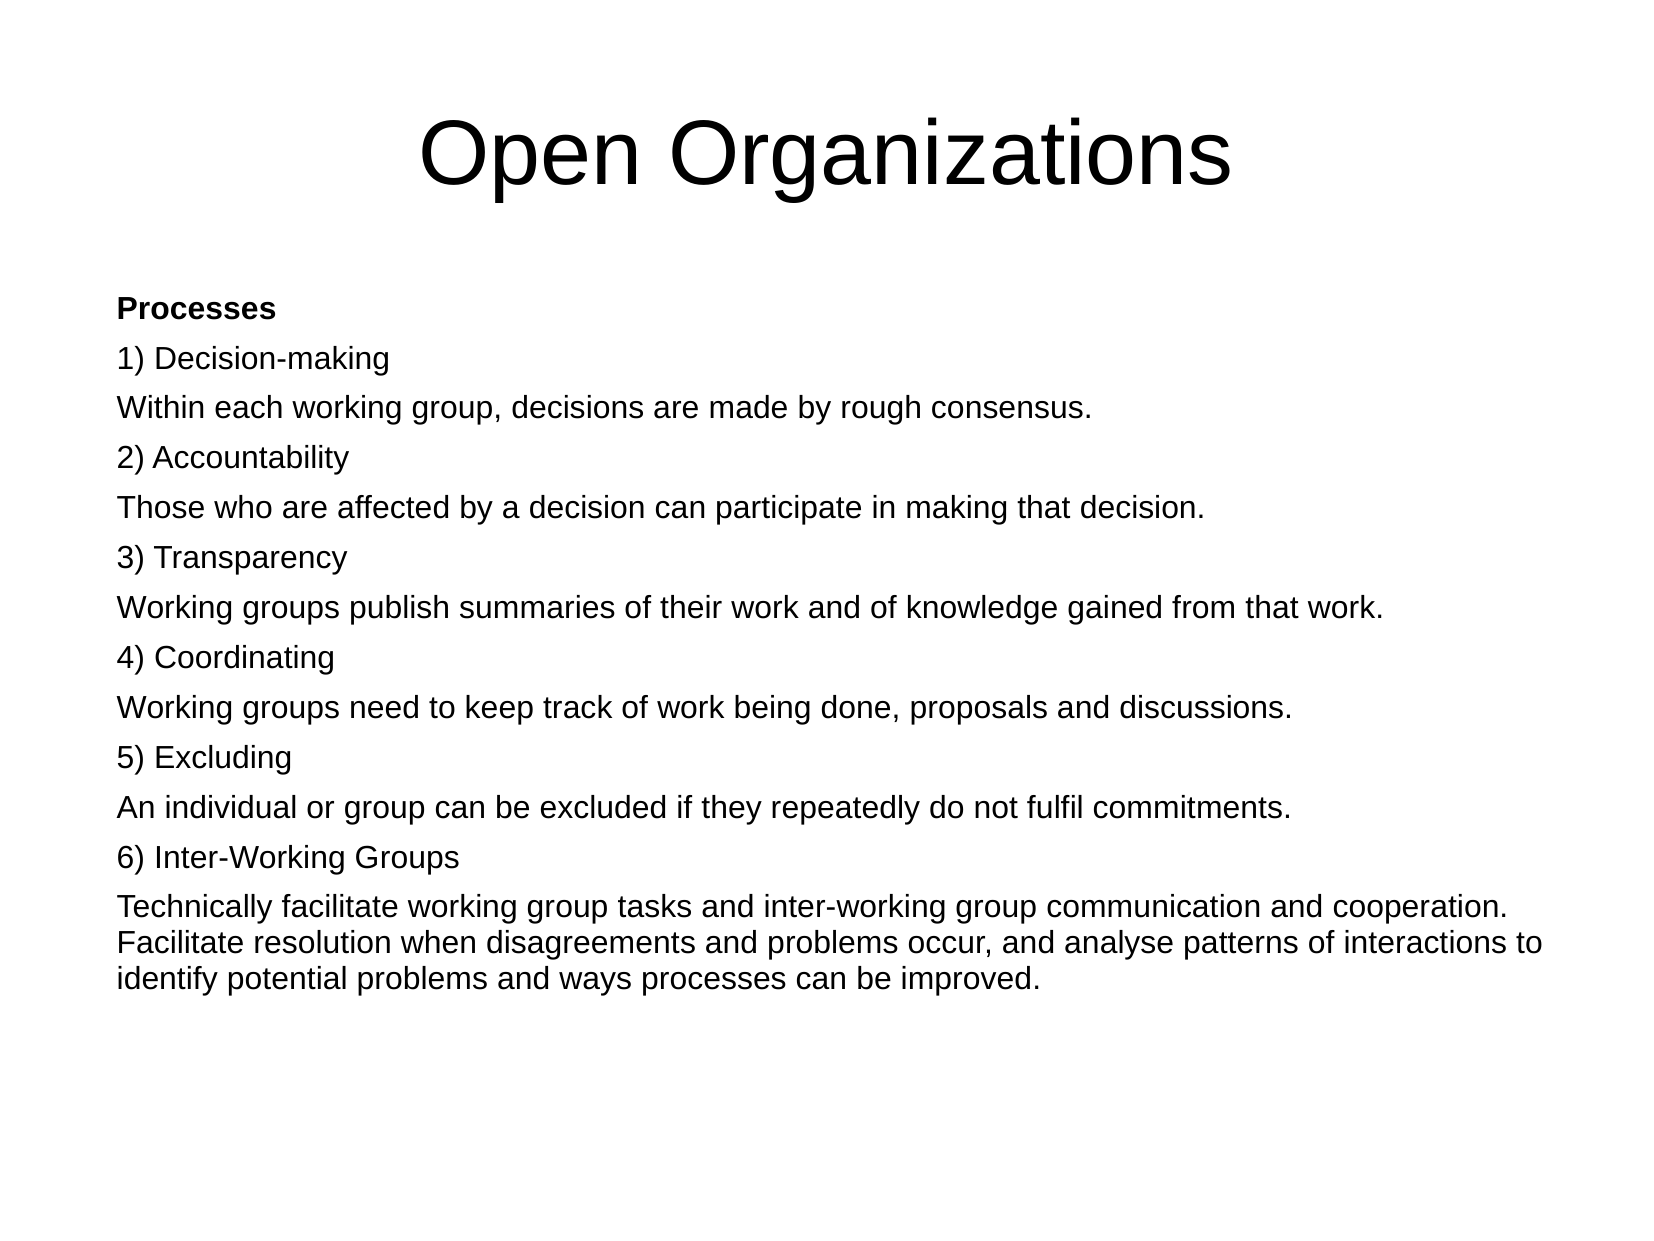

# Open Organizations
Processes
1) Decision-making
Within each working group, decisions are made by rough consensus.
2) Accountability
Those who are affected by a decision can participate in making that decision.
3) Transparency
Working groups publish summaries of their work and of knowledge gained from that work.
4) Coordinating
Working groups need to keep track of work being done, proposals and discussions.
5) Excluding
An individual or group can be excluded if they repeatedly do not fulfil commitments.
6) Inter-Working Groups
Technically facilitate working group tasks and inter-working group communication and cooperation. Facilitate resolution when disagreements and problems occur, and analyse patterns of interactions to identify potential problems and ways processes can be improved.